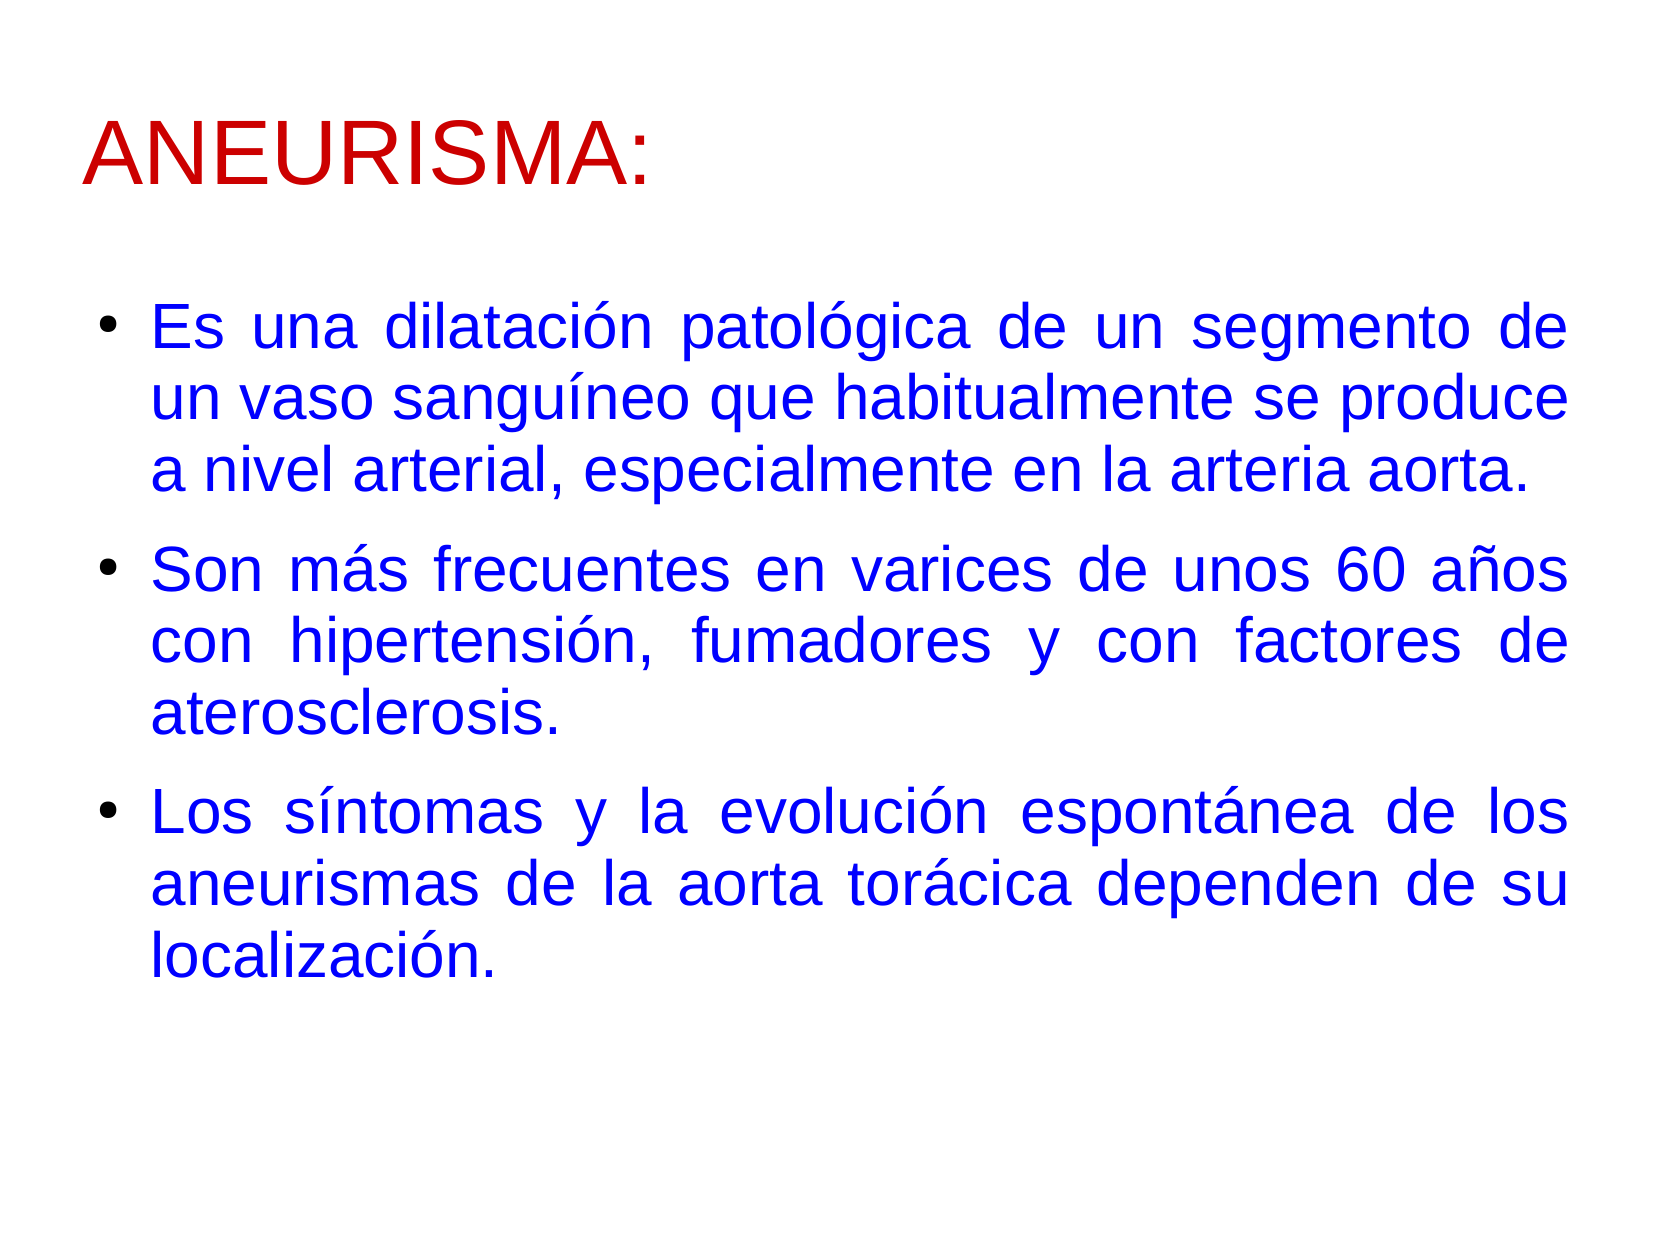

# ANEURISMA:
Es una dilatación patológica de un segmento de un vaso sanguíneo que habitualmente se produce a nivel arterial, especialmente en la arteria aorta.
Son más frecuentes en varices de unos 60 años con hipertensión, fumadores y con factores de aterosclerosis.
Los síntomas y la evolución espontánea de los aneurismas de la aorta torácica dependen de su localización.